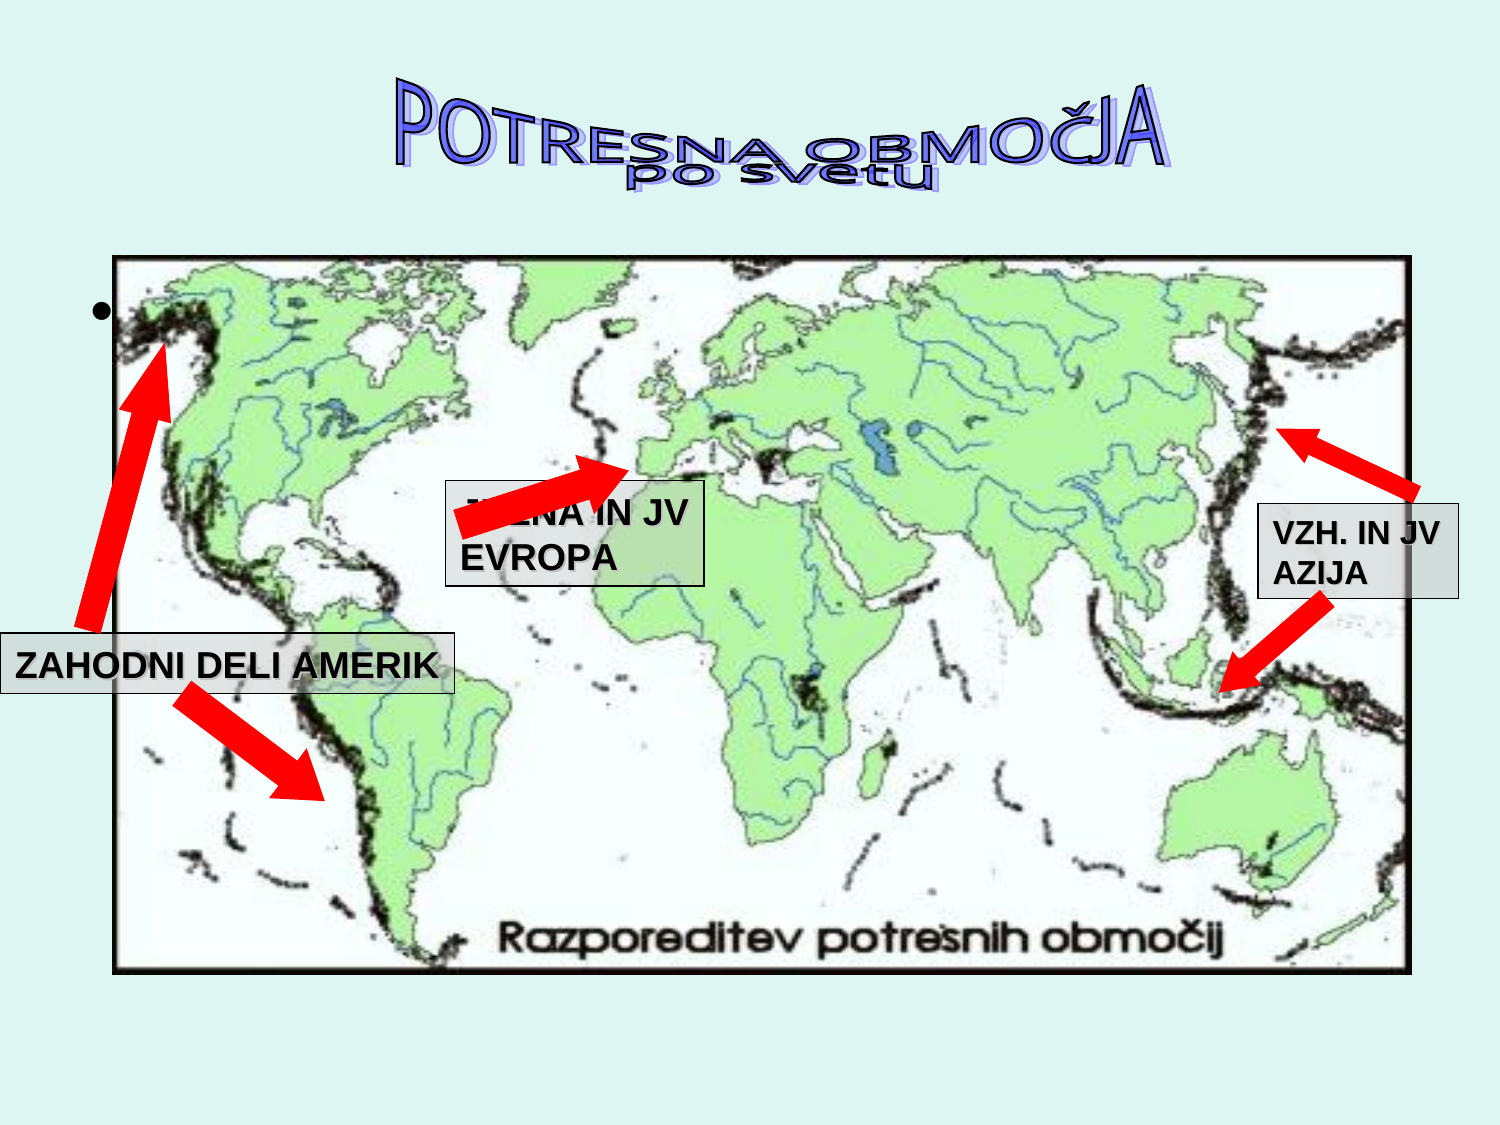

POTRESNA OBMOČJA
po svetu
# Zahodni del Amerik
JUŽNA IN JV
EVROPA
VZH. IN JV
AZIJA
ZAHODNI DELI AMERIK